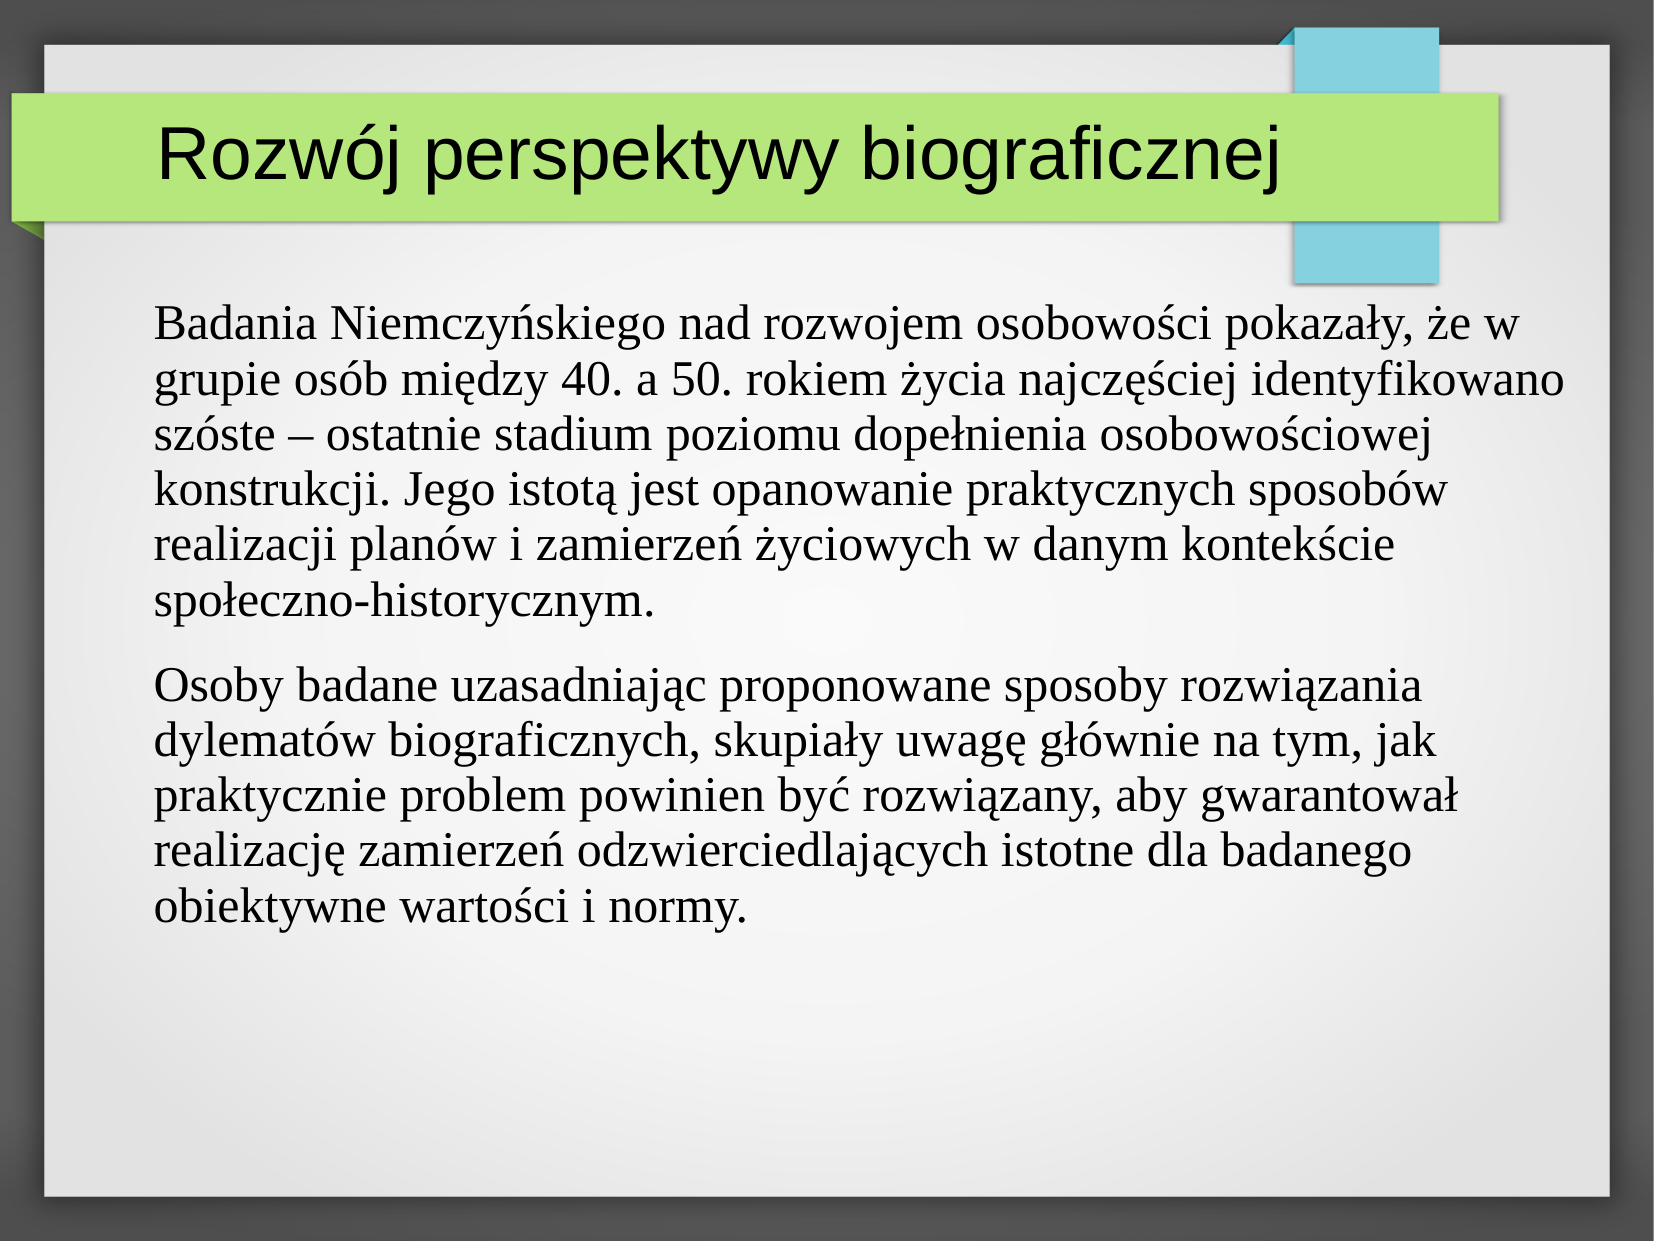

# Rozwój perspektywy biograficznej
Badania Niemczyńskiego nad rozwojem osobowości pokazały, że w grupie osób między 40. a 50. rokiem życia najczęściej identyfikowano szóste – ostatnie stadium poziomu dopełnienia osobowościowej konstrukcji. Jego istotą jest opanowanie praktycznych sposobów realizacji planów i zamierzeń życiowych w danym kontekście społeczno-historycznym.
Osoby badane uzasadniając proponowane sposoby rozwiązania dylematów biograficznych, skupiały uwagę głównie na tym, jak praktycznie problem powinien być rozwiązany, aby gwarantował realizację zamierzeń odzwierciedlających istotne dla badanego obiektywne wartości i normy.